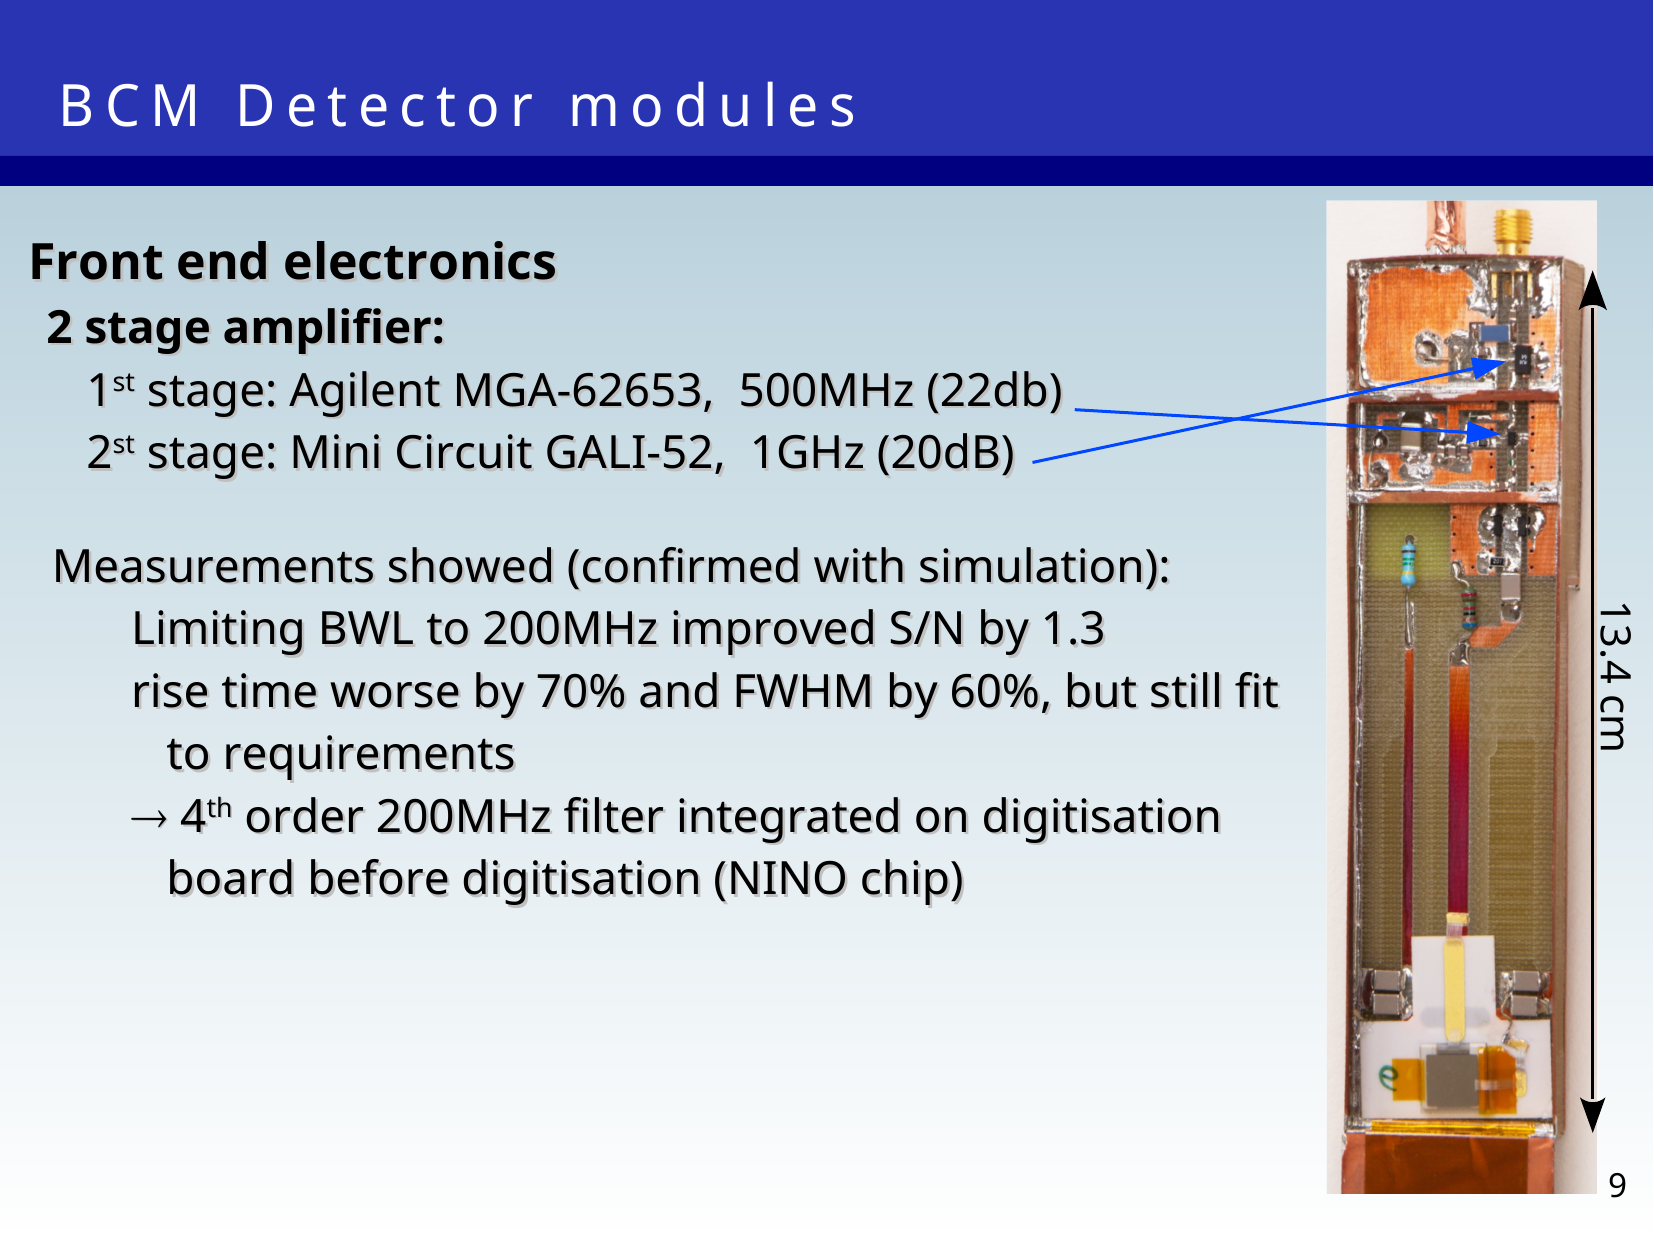

# BCM Detector modules
Front end electronics
2 stage amplifier:
1st stage: Agilent MGA-62653, 500MHz (22db)
2st stage: Mini Circuit GALI-52, 1GHz (20dB)
Measurements showed (confirmed with simulation):
Limiting BWL to 200MHz improved S/N by 1.3
rise time worse by 70% and FWHM by 60%, but still fit to requirements
 4th order 200MHz filter integrated on digitisation board before digitisation (NINO chip)
13.4 cm
9